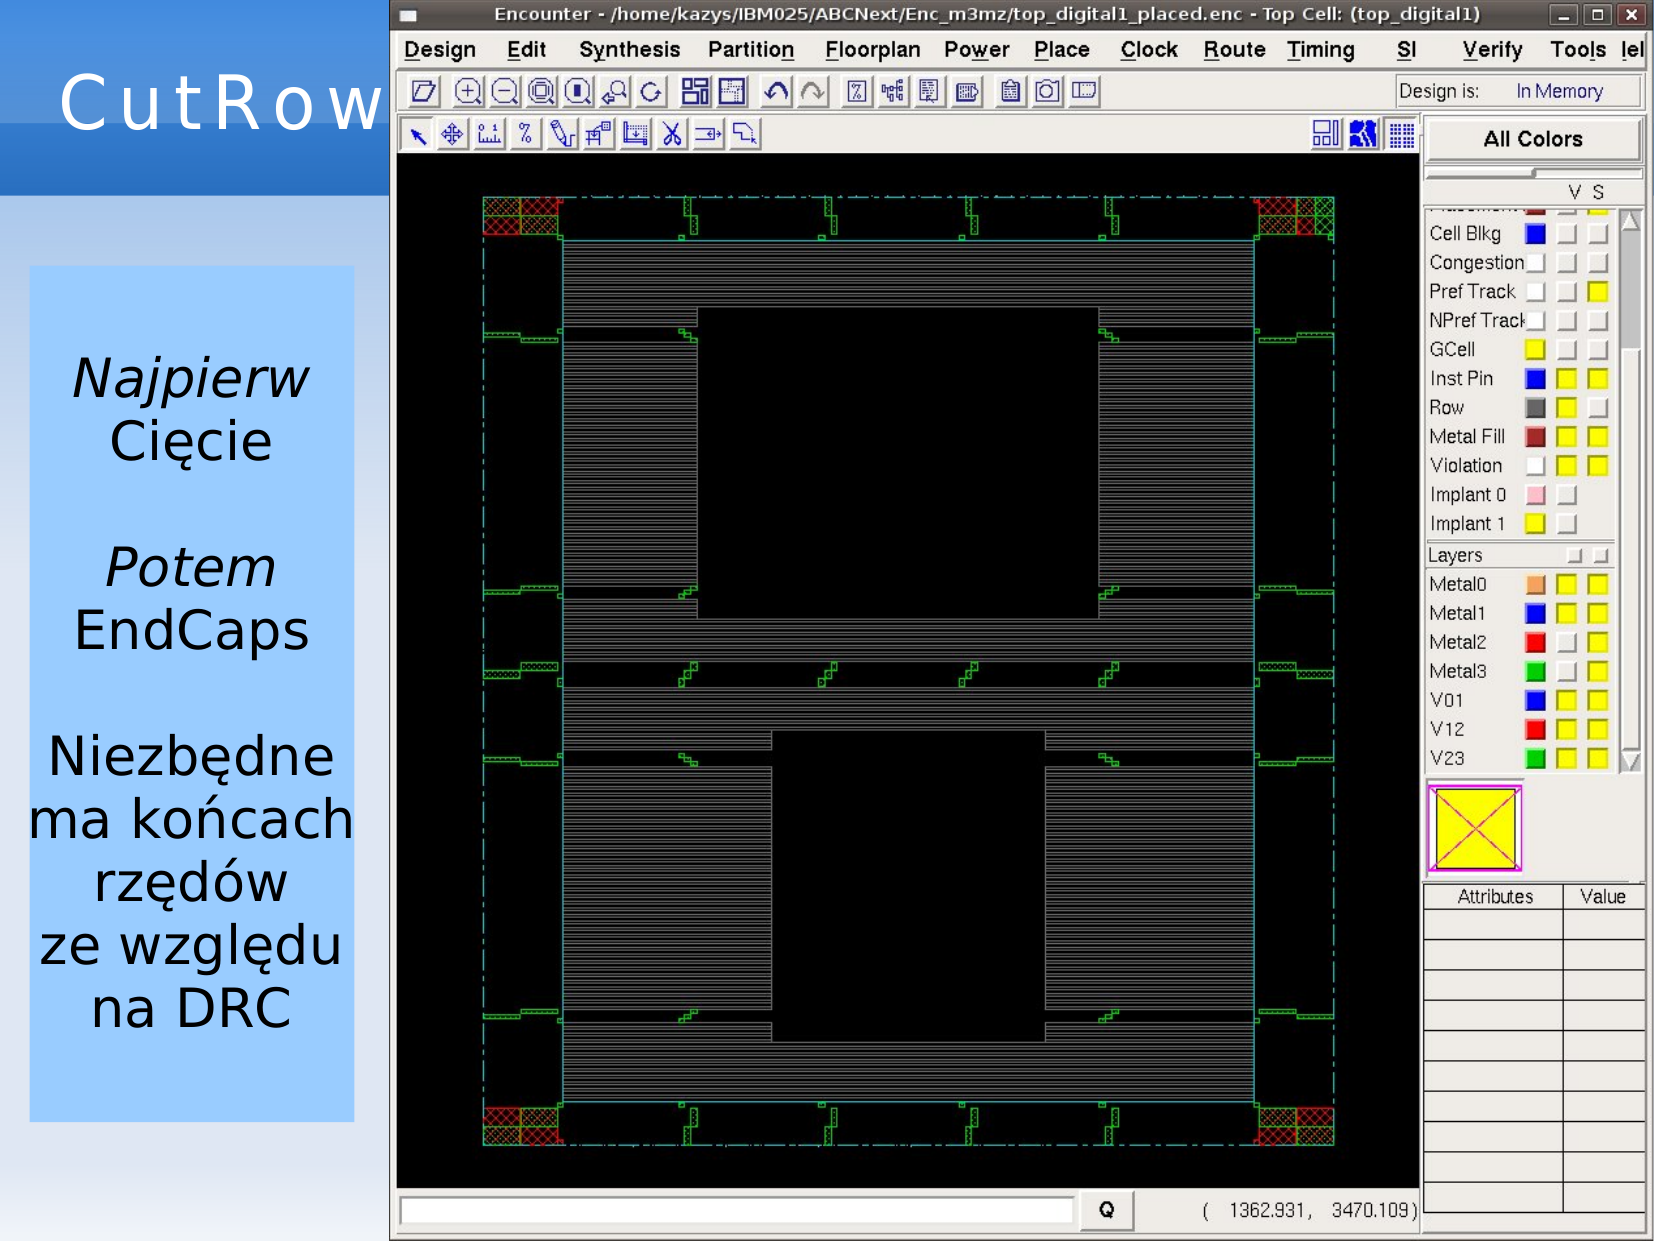

# CutRows
Najpierw
Cięcie
Potem
EndCaps
Niezbędne
ma końcach
rzędów
ze względu
na DRC